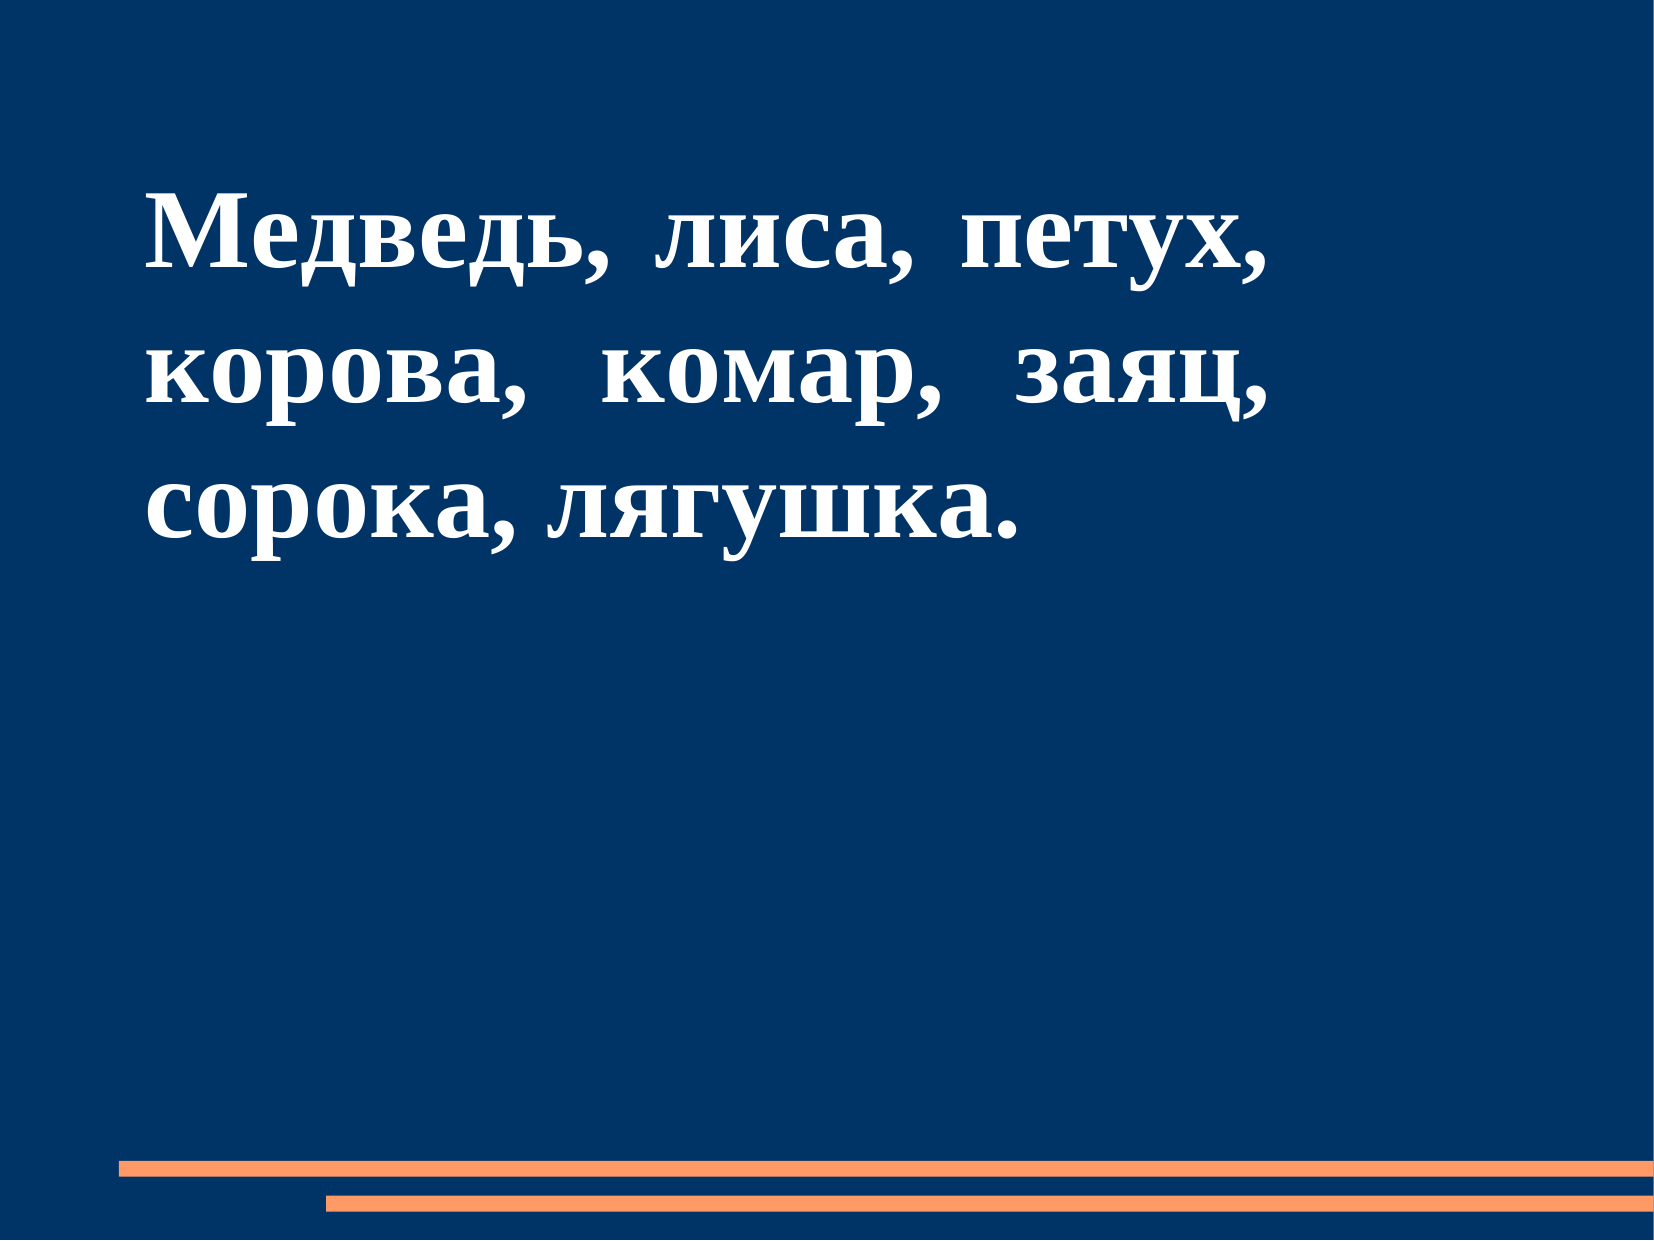

Медведь, лиса, петух, корова, комар, заяц, сорока, лягушка.